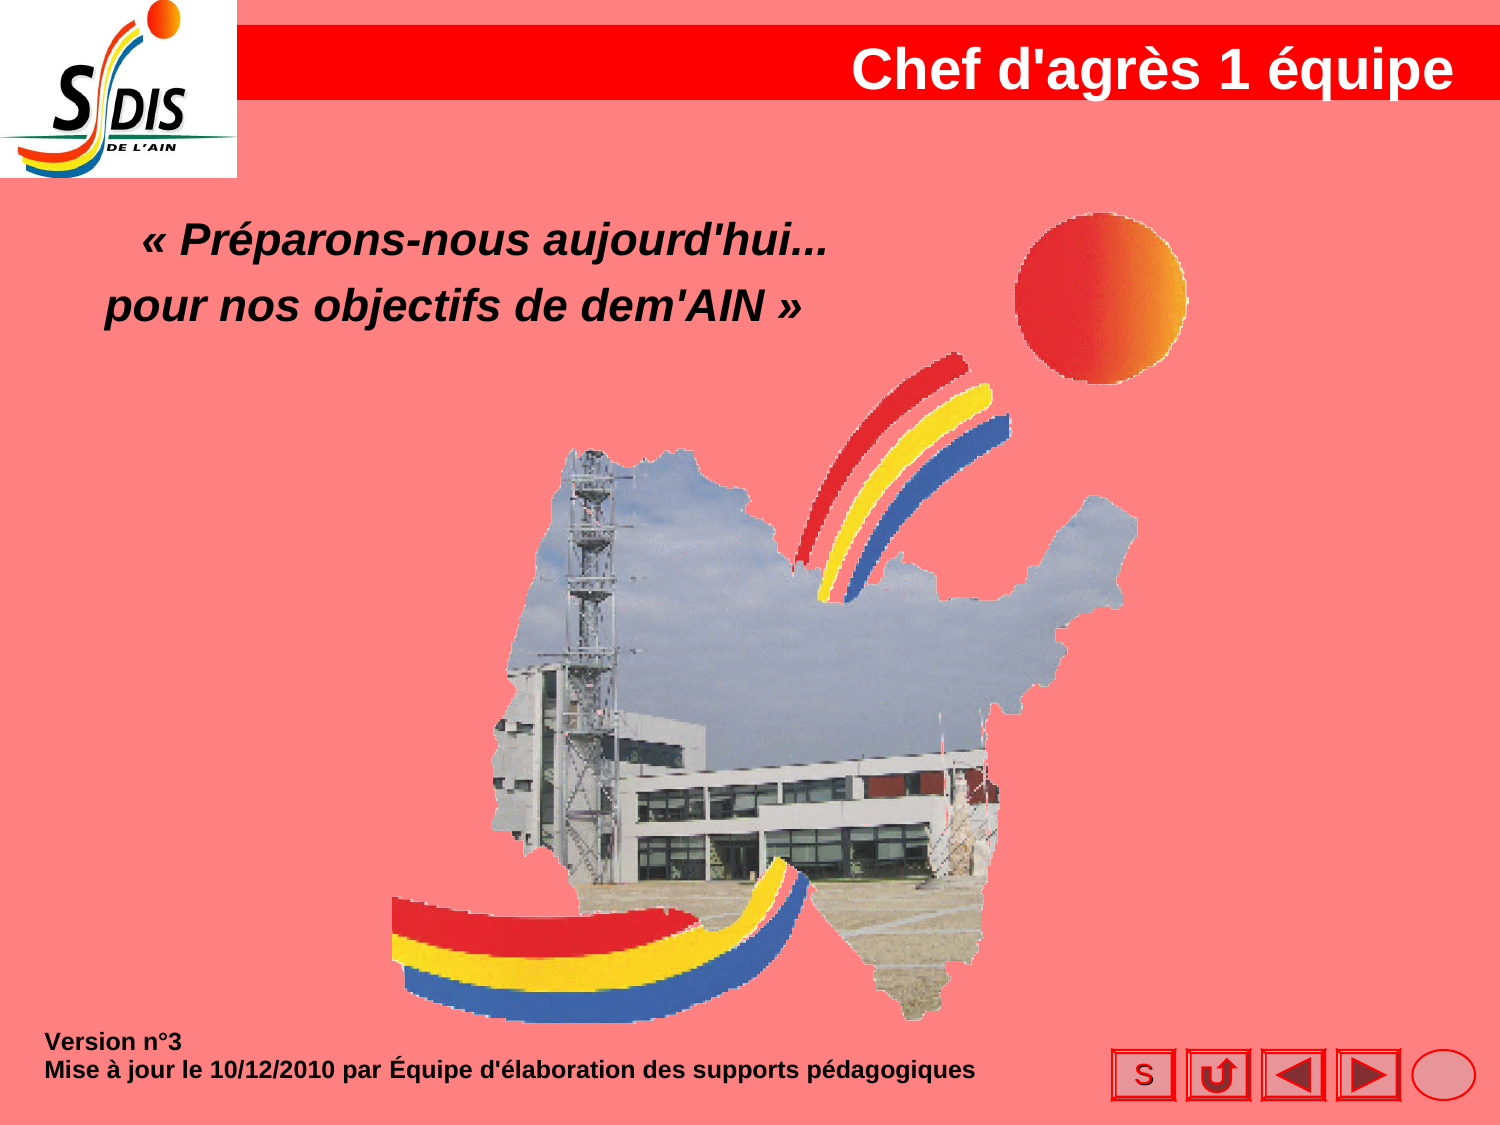

Chef d'agrès 1 équipe
# « Préparons-nous aujourd'hui...
pour nos objectifs de dem'AIN »
Version n°3
Mise à jour le 10/12/2010 par Équipe d'élaboration des supports pédagogiques